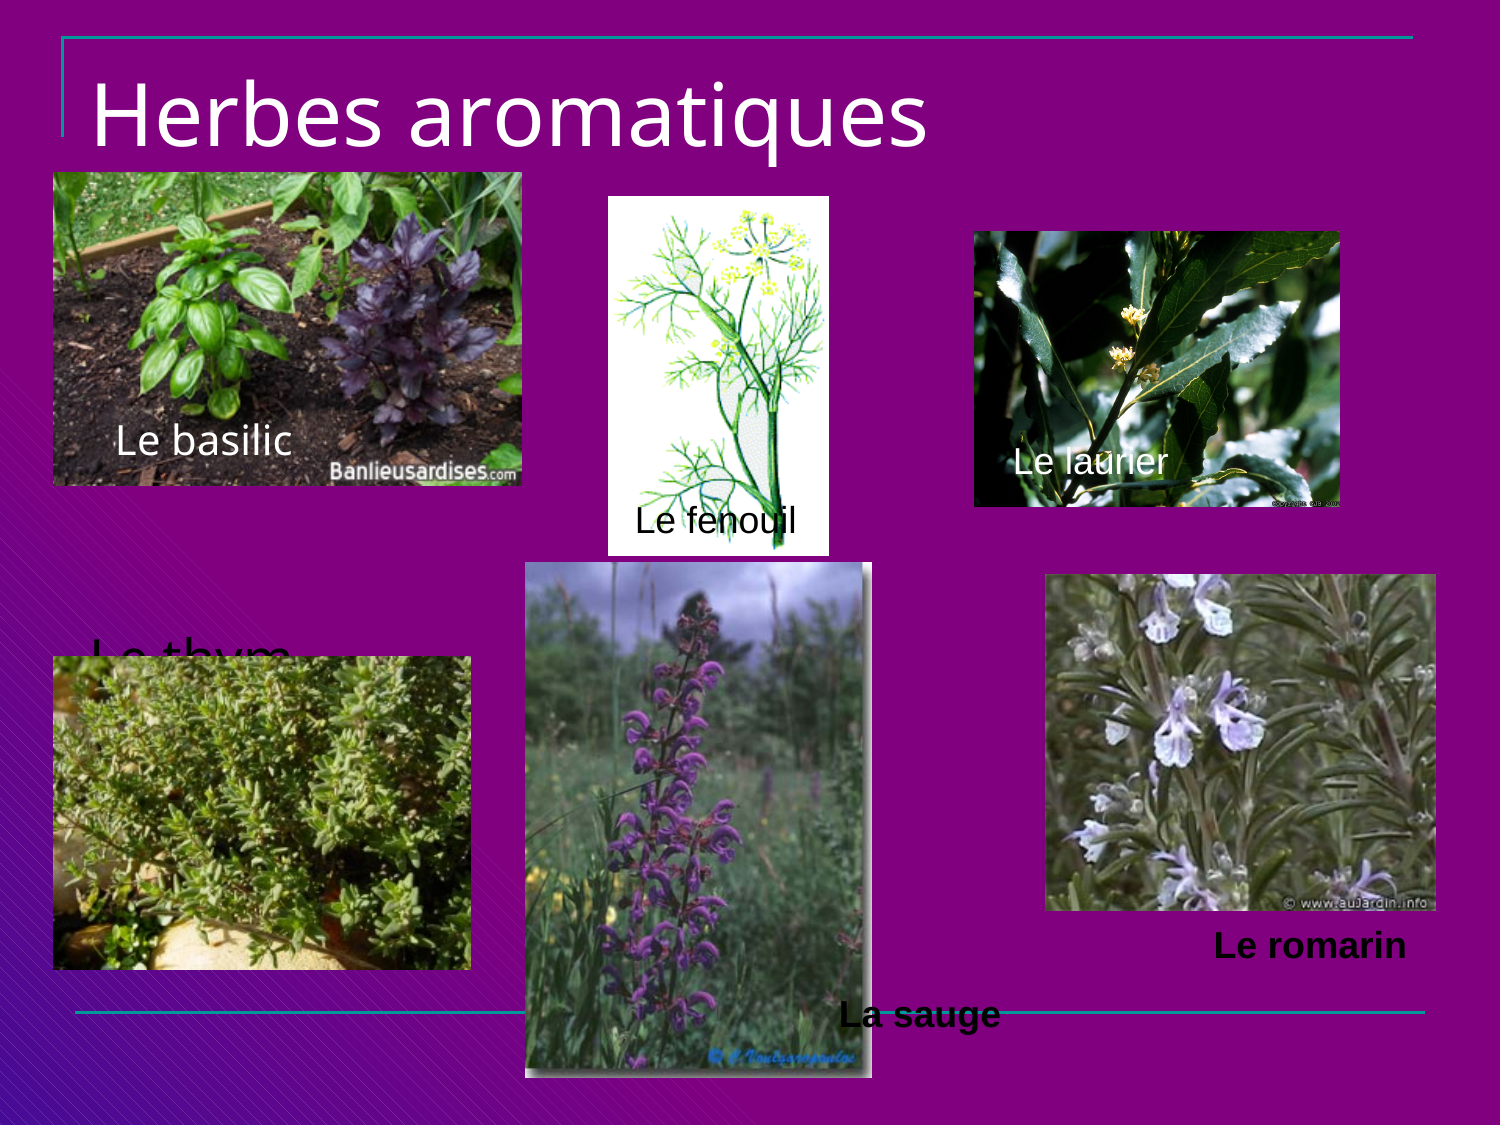

# Herbes aromatiques
Le thym
Le basilic
Le laurier
Le fenouil
Le romarin
La sauge